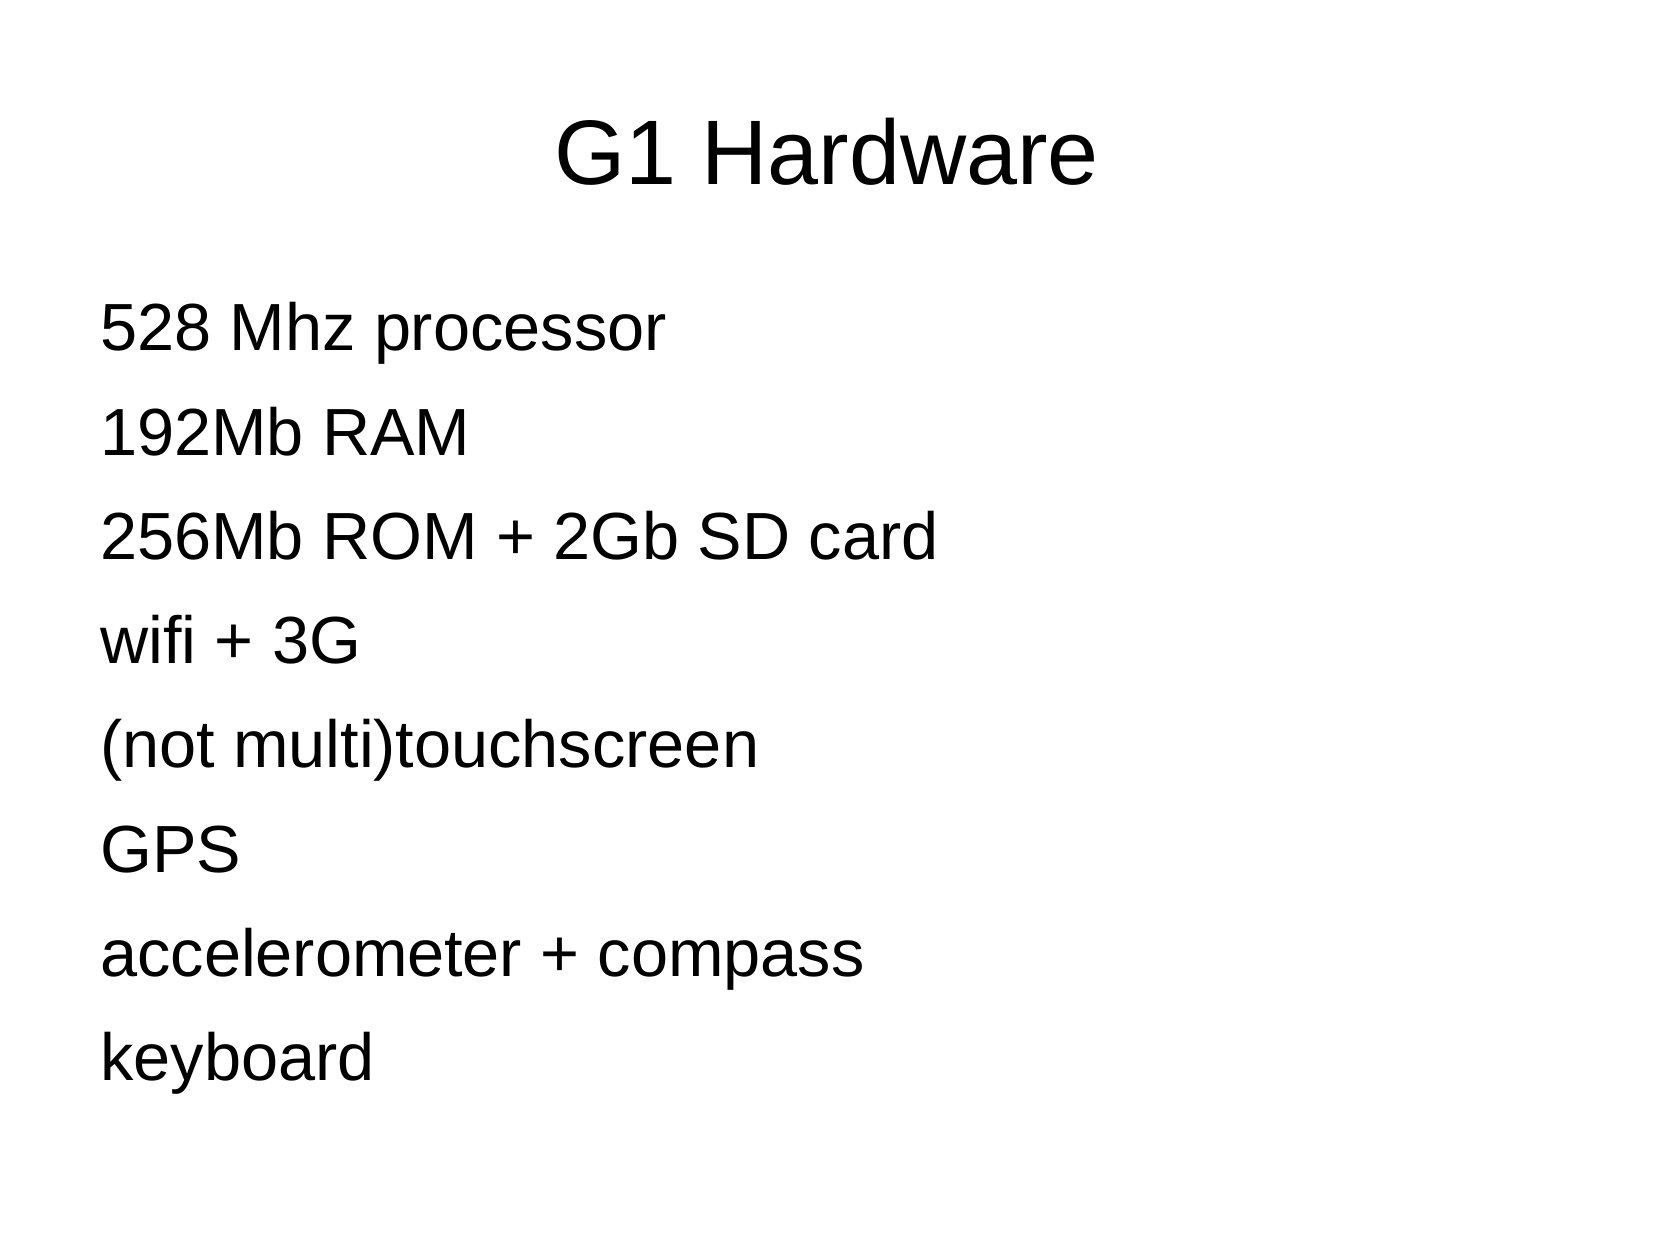

# G1 Hardware
528 Mhz processor
192Mb RAM
256Mb ROM + 2Gb SD card
wifi + 3G
(not multi)touchscreen
GPS
accelerometer + compass
keyboard